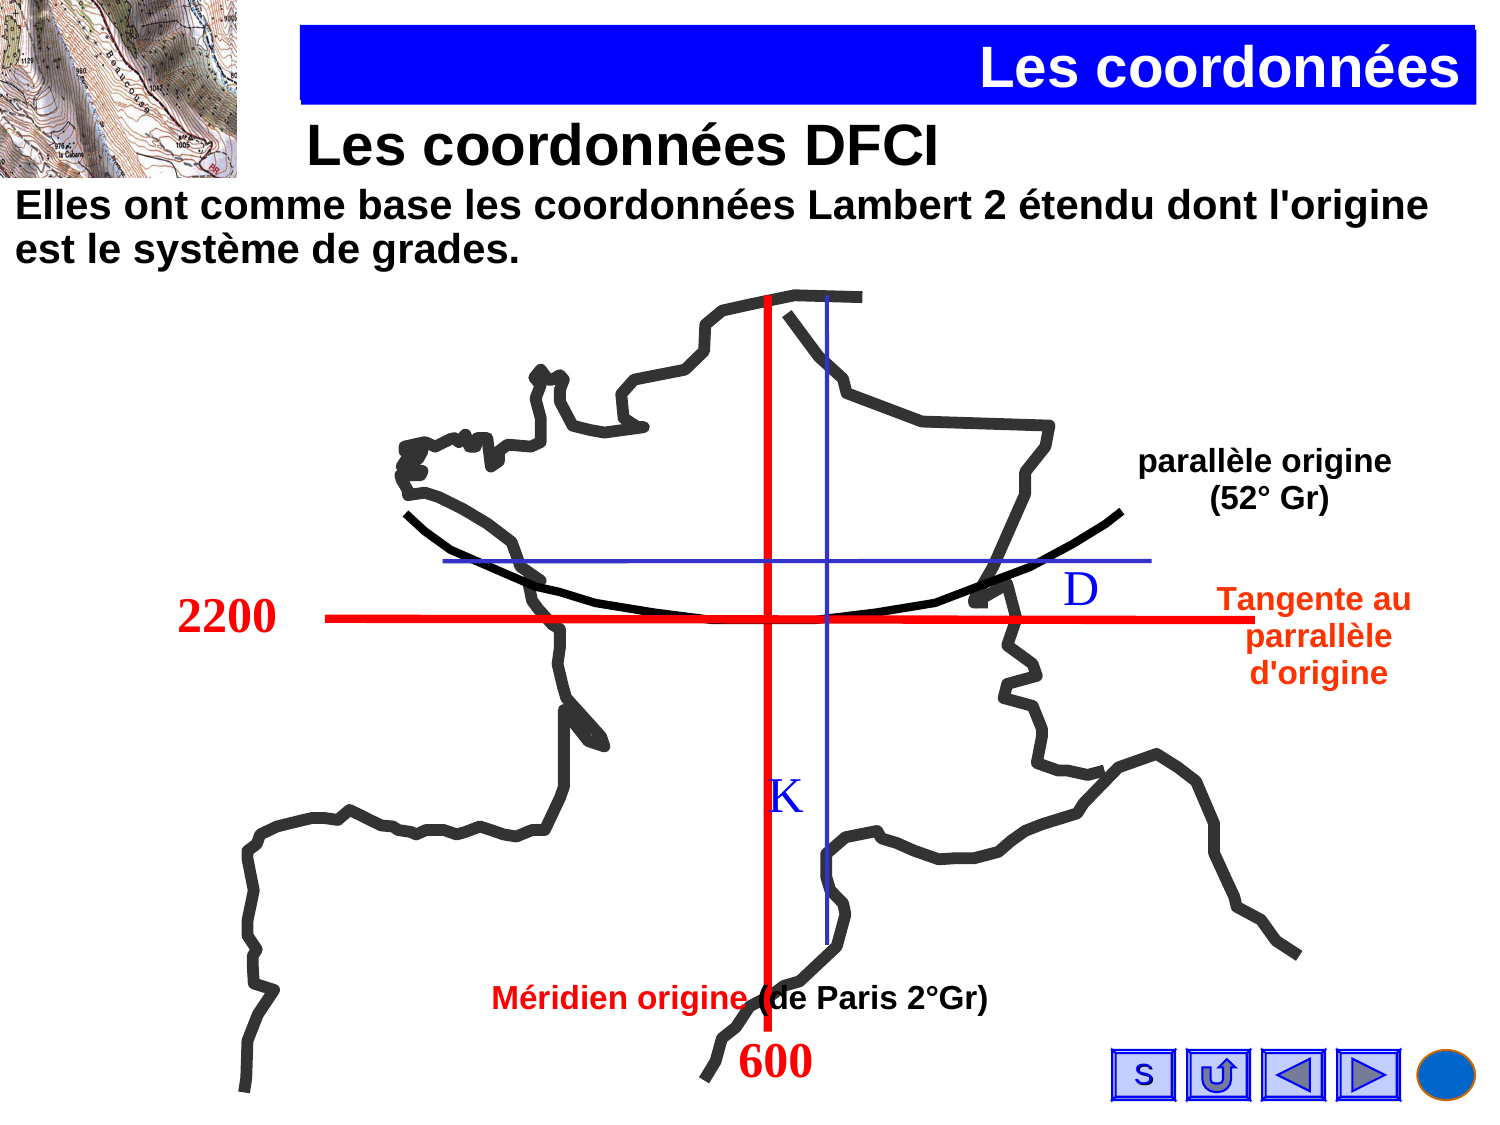

Les coordonnées
Les coordonnées DFCI
Elles ont comme base les coordonnées Lambert 2 étendu dont l'origine est le système de grades.
parallèle origine
 (52° Gr)
D
Tangente au
parrallèle d'origine
2200
K
Méridien origine (de Paris 2°Gr)
600